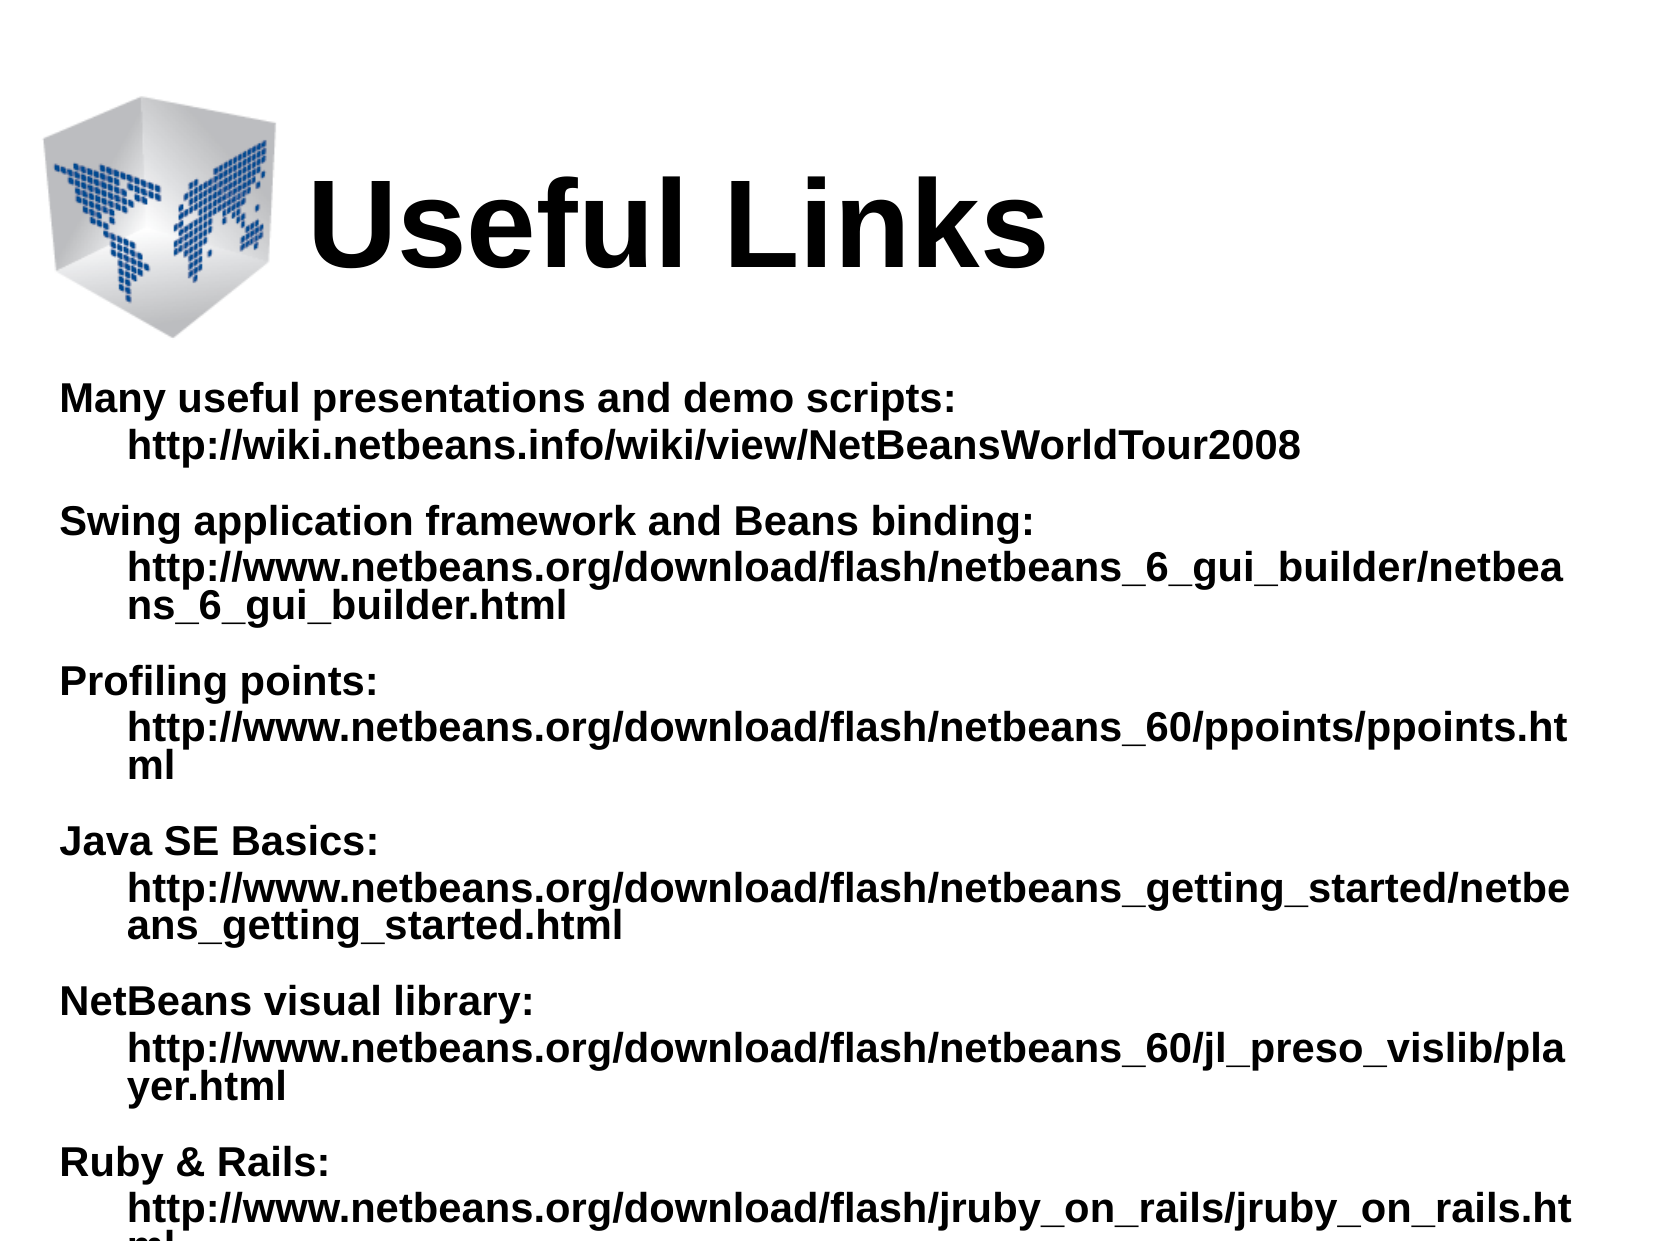

# Useful Links
Many useful presentations and demo scripts: http://wiki.netbeans.info/wiki/view/NetBeansWorldTour2008
Swing application framework and Beans binding:http://www.netbeans.org/download/flash/netbeans_6_gui_builder/netbeans_6_gui_builder.html
Profiling points:http://www.netbeans.org/download/flash/netbeans_60/ppoints/ppoints.html
Java SE Basics:http://www.netbeans.org/download/flash/netbeans_getting_started/netbeans_getting_started.html
NetBeans visual library:http://www.netbeans.org/download/flash/netbeans_60/jl_preso_vislib/player.html
Ruby & Rails:http://www.netbeans.org/download/flash/jruby_on_rails/jruby_on_rails.htmlhttp://www.netbeans.org/download/flash/jruby_editing/jruby_editing.html